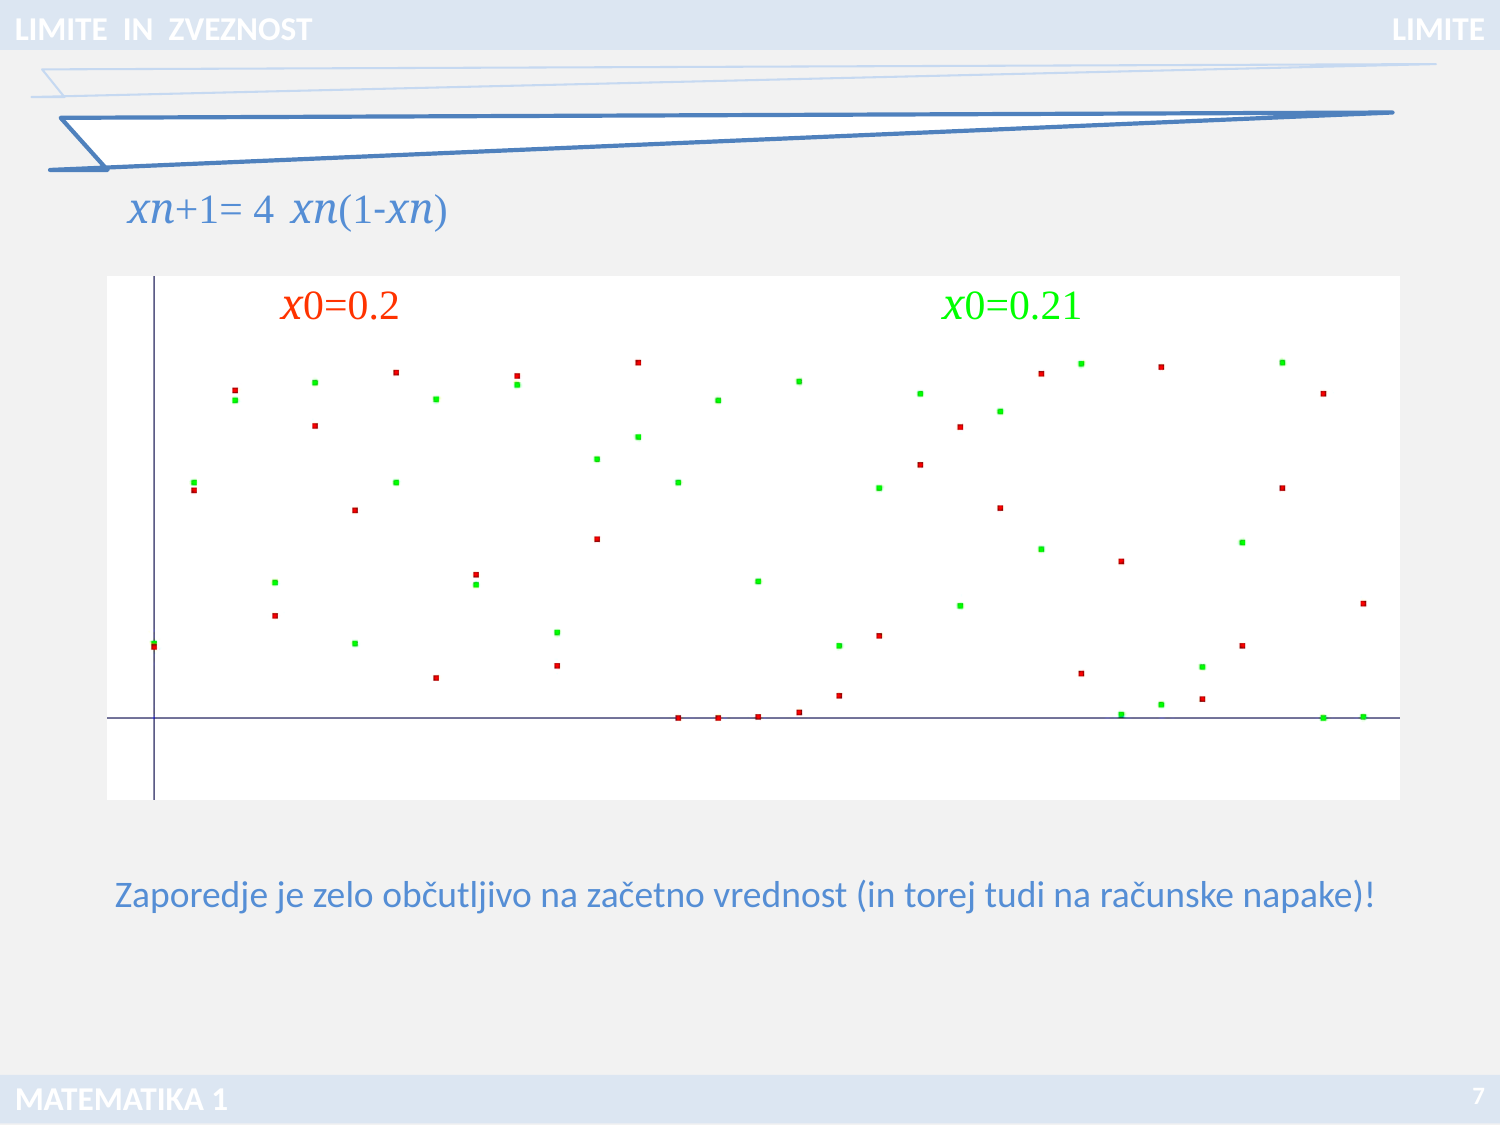

LIMITE IN ZVEZNOST
LIMITE
xn+1= 4 xn(1-xn)
x0=0.2
x0=0.21
Zaporedje je zelo občutljivo na začetno vrednost (in torej tudi na računske napake)!
MATEMATIKA 1